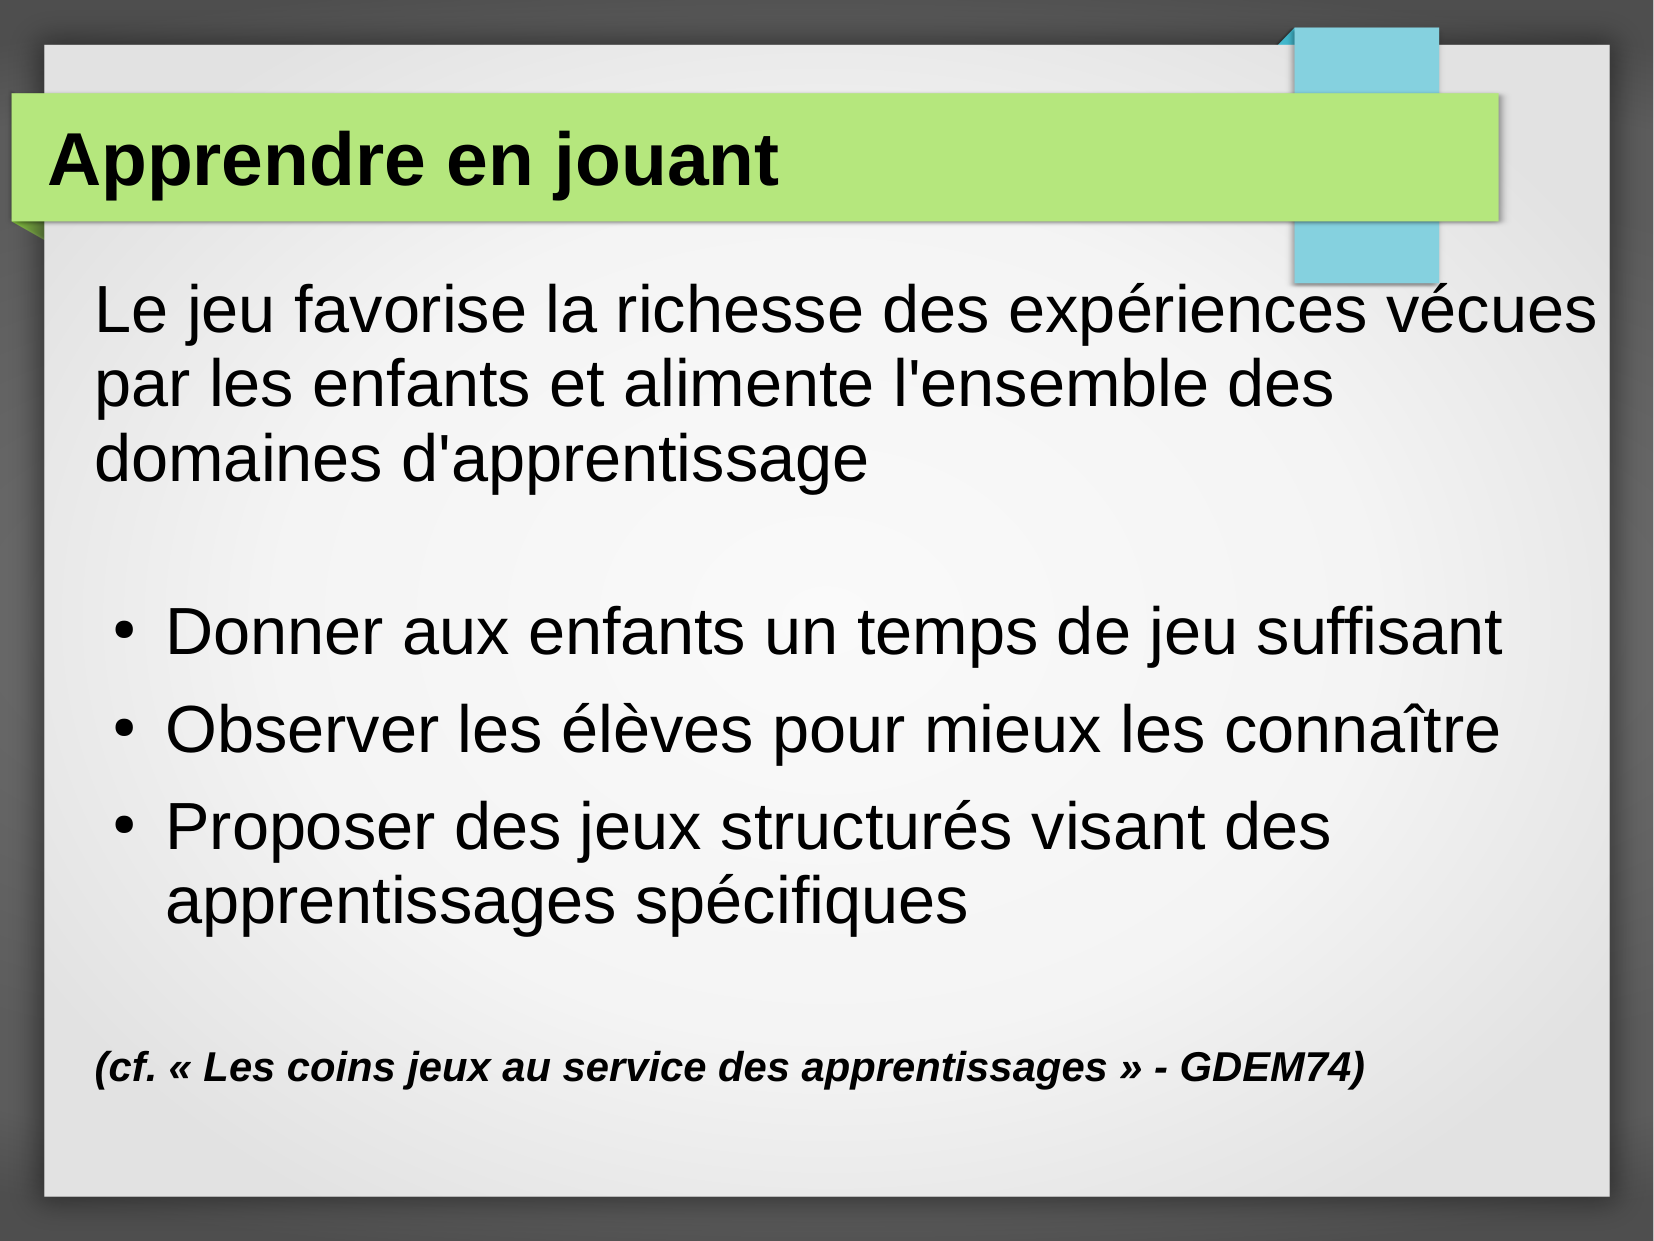

Apprendre en jouant
# Le jeu favorise la richesse des expériences vécues par les enfants et alimente l'ensemble des domaines d'apprentissage
Donner aux enfants un temps de jeu suffisant
Observer les élèves pour mieux les connaître
Proposer des jeux structurés visant des apprentissages spécifiques
(cf. « Les coins jeux au service des apprentissages » - GDEM74)